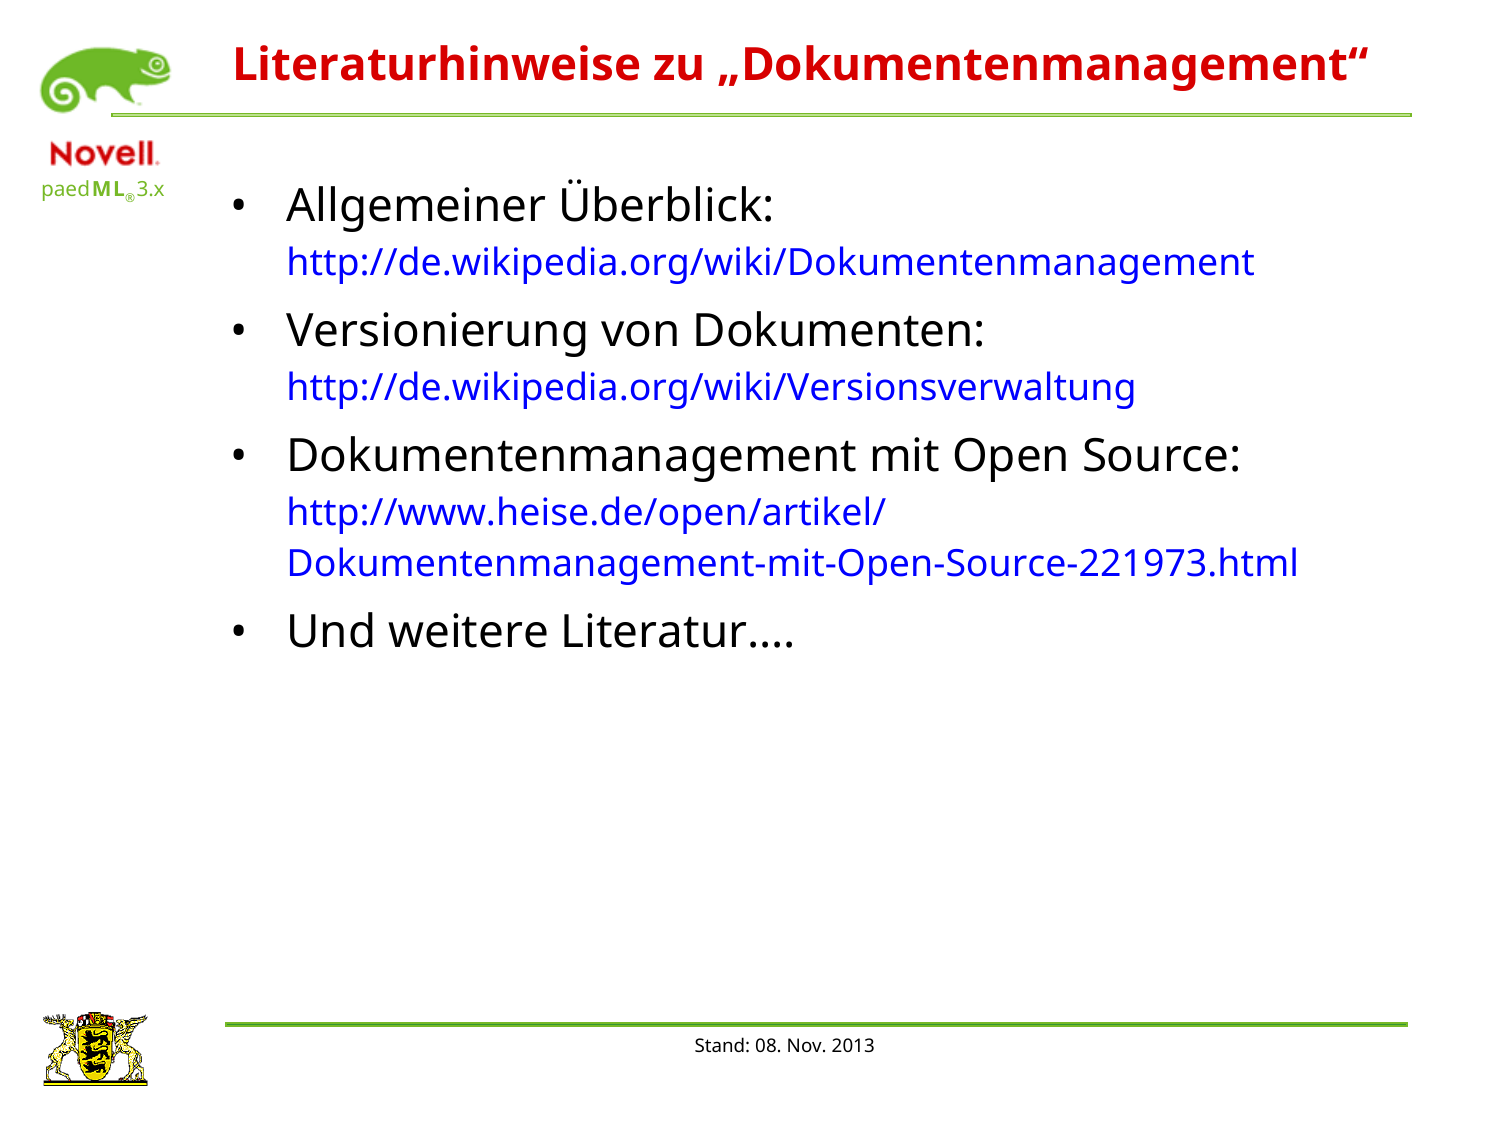

# Literaturhinweise zu „Dokumentenmanagement“
Allgemeiner Überblick:
http://de.wikipedia.org/wiki/Dokumentenmanagement
Versionierung von Dokumenten:
http://de.wikipedia.org/wiki/Versionsverwaltung
Dokumentenmanagement mit Open Source:
http://www.heise.de/open/artikel/
Dokumentenmanagement-mit-Open-Source-221973.html
Und weitere Literatur....
08. Nov. 2013